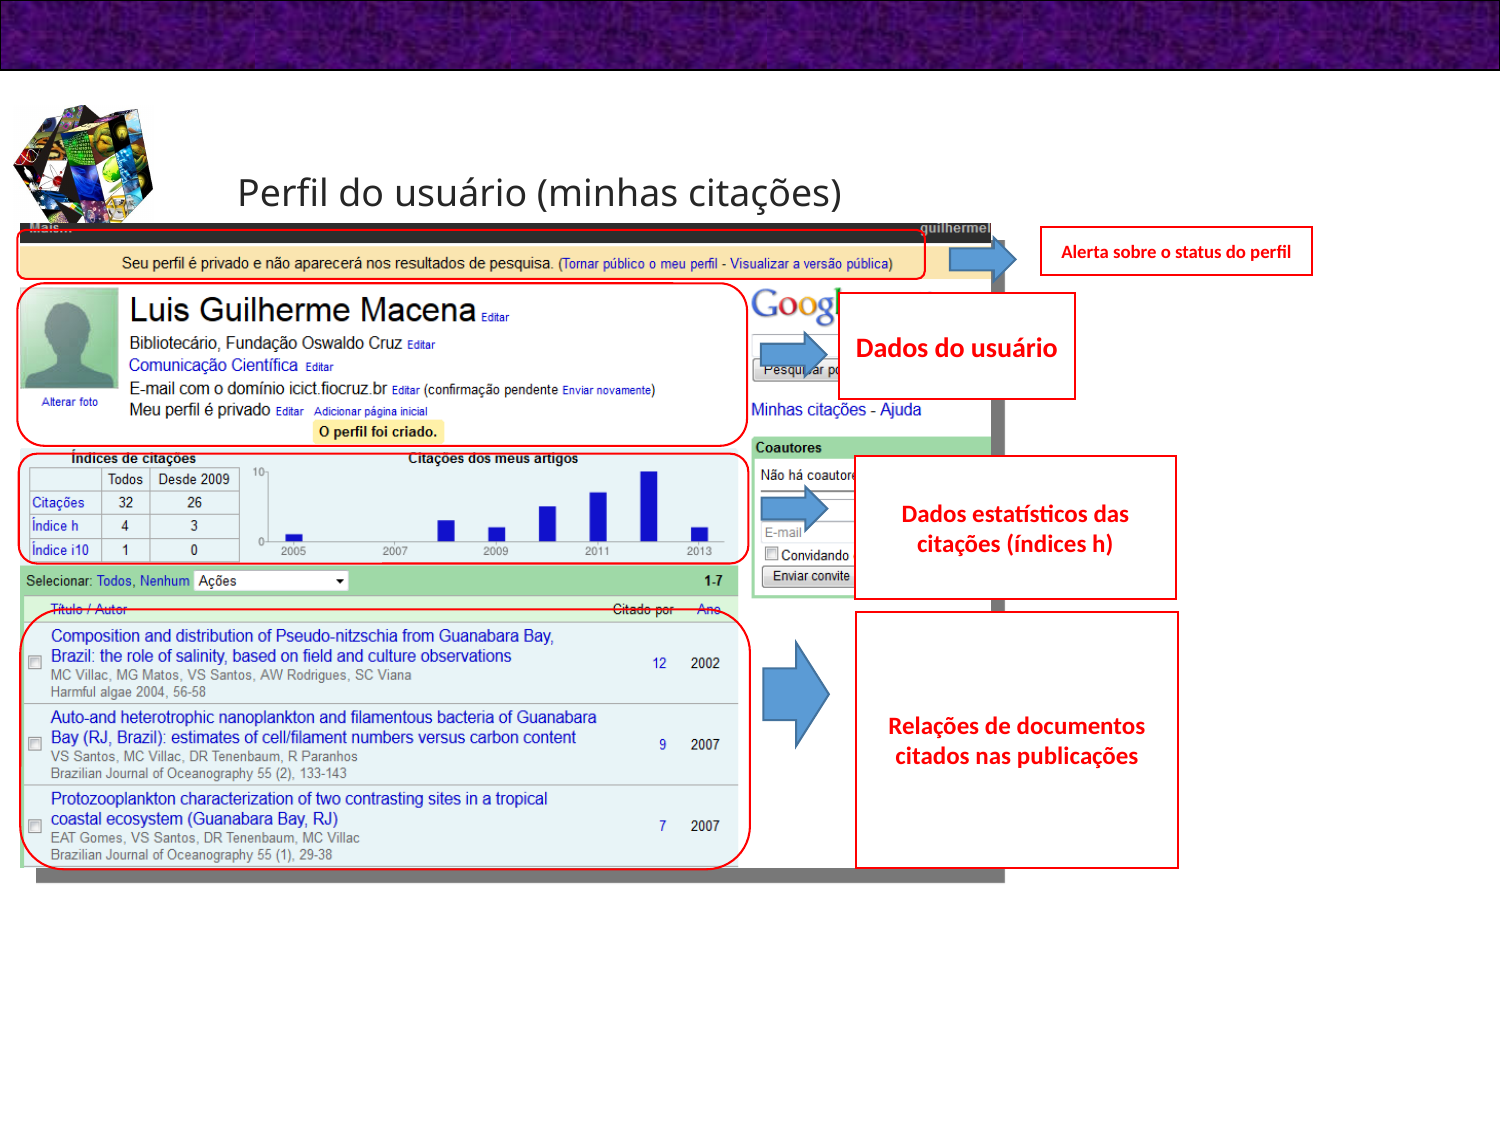

# Perfil do usuário (minhas citações)
Alerta sobre o status do perfil
Dados do usuário
Dados estatísticos das citações (índices h)
Relações de documentos citados nas publicações